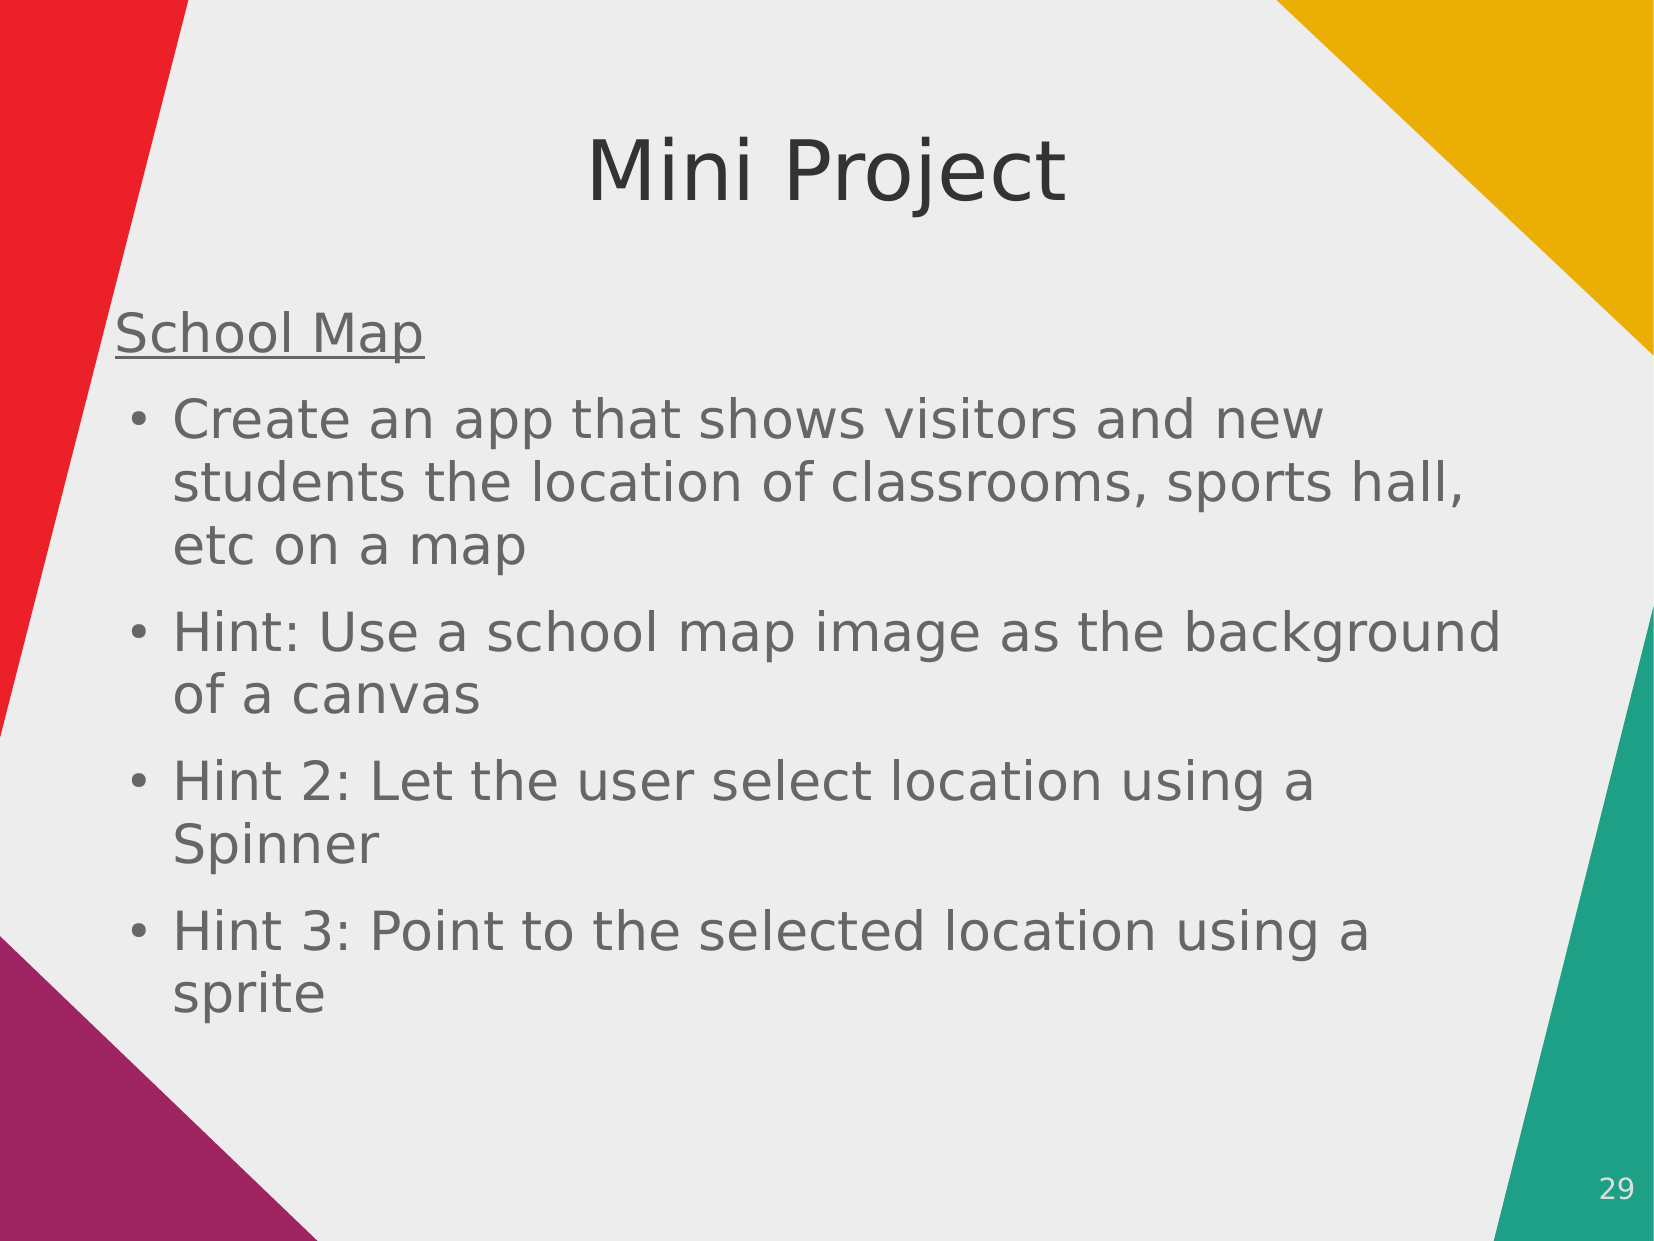

# Mini Project
School Map
Create an app that shows visitors and new students the location of classrooms, sports hall, etc on a map
Hint: Use a school map image as the background of a canvas
Hint 2: Let the user select location using a Spinner
Hint 3: Point to the selected location using a sprite
29